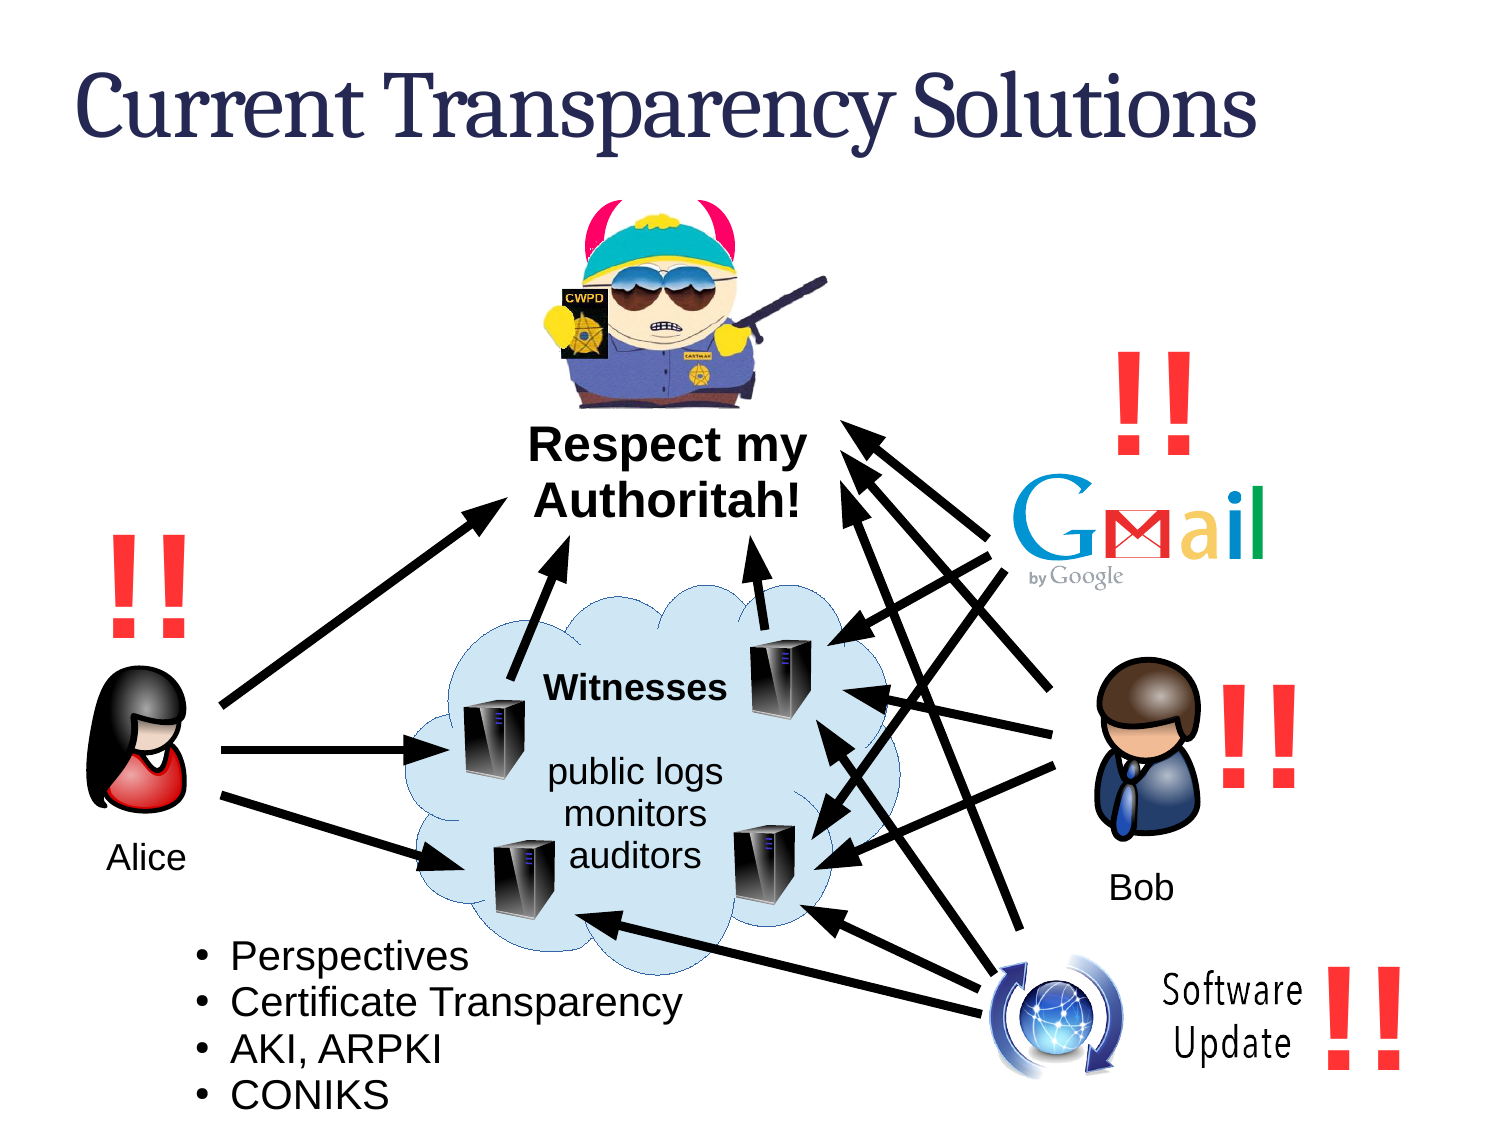

# Current Transparency Solutions
Respect my Authoritah!
!!
!!
!!
!!
Witnesses
public logs
monitors
auditors
Perspectives
Certificate Transparency
AKI, ARPKI
CONIKS
Bob
Alice